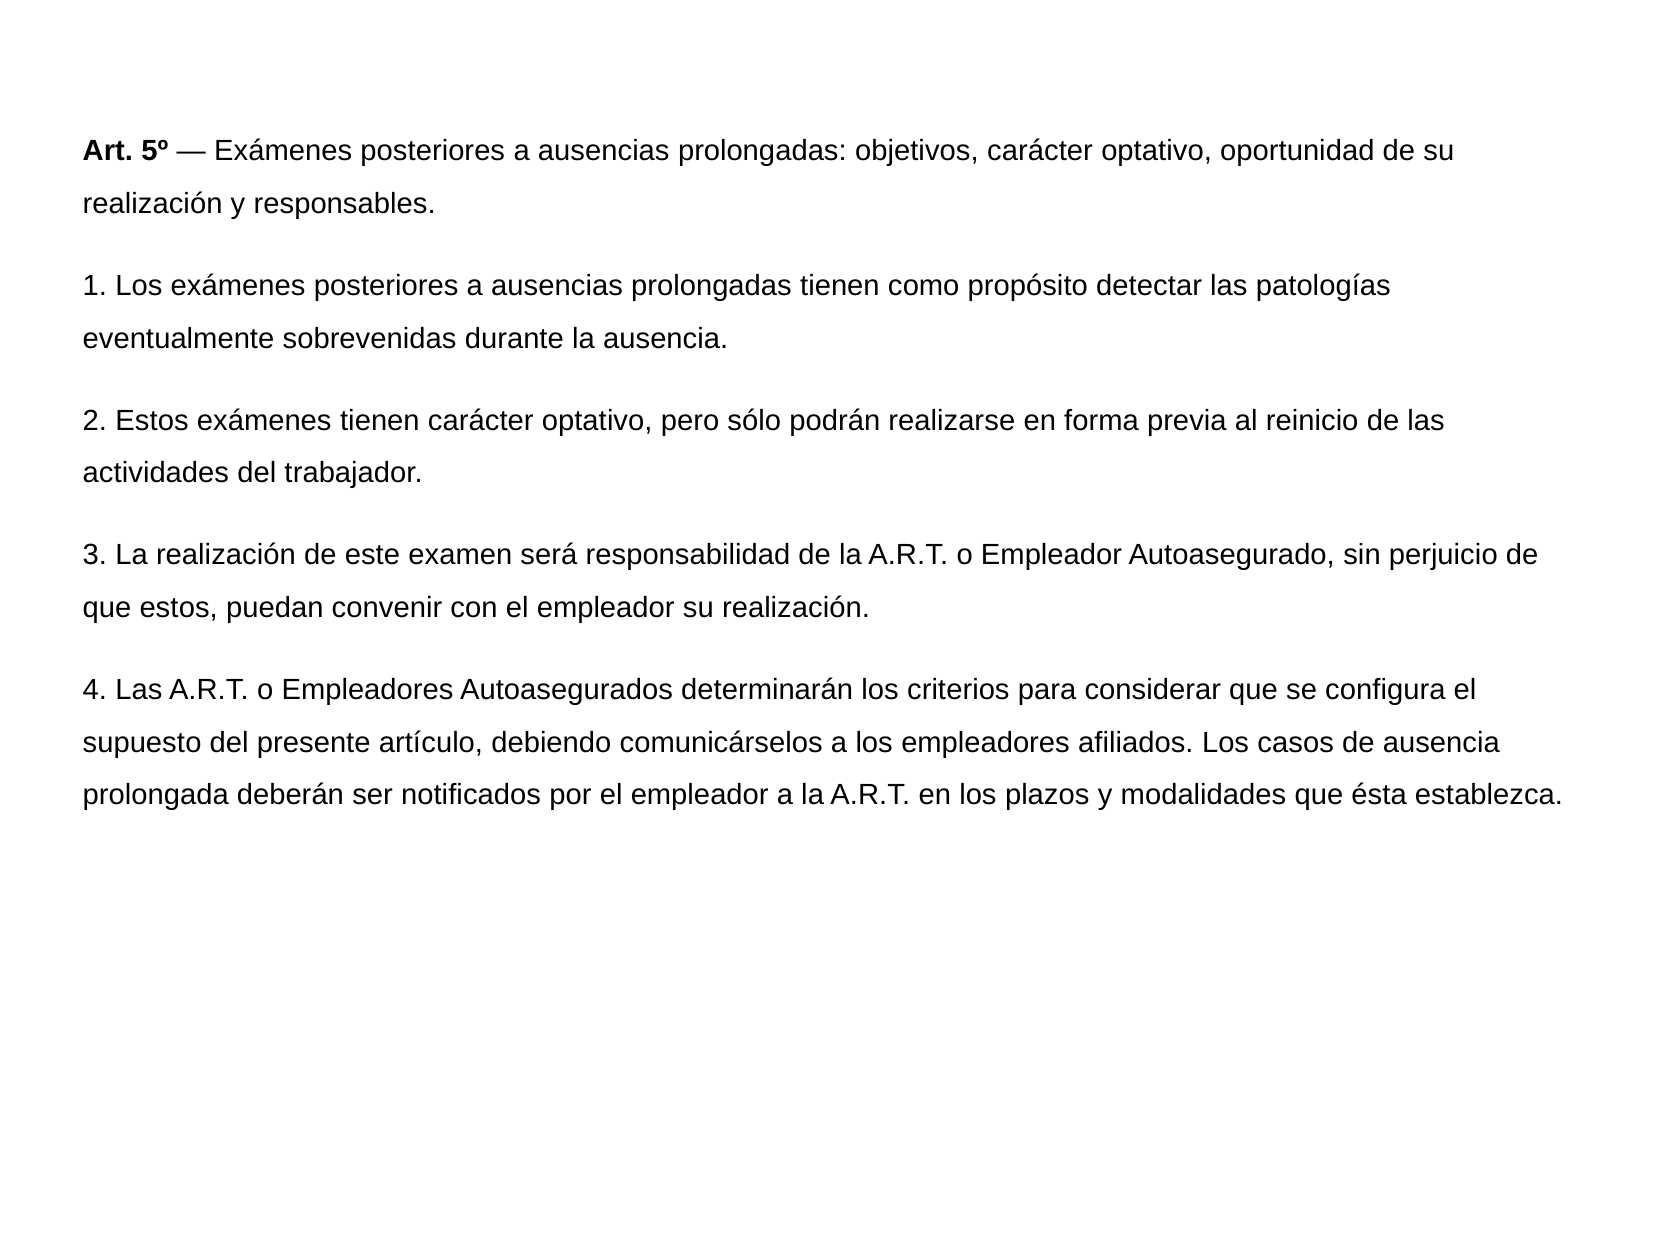

#
Art. 5º — Exámenes posteriores a ausencias prolongadas: objetivos, carácter optativo, oportunidad de su realización y responsables.
1. Los exámenes posteriores a ausencias prolongadas tienen como propósito detectar las patologías eventualmente sobrevenidas durante la ausencia.
2. Estos exámenes tienen carácter optativo, pero sólo podrán realizarse en forma previa al reinicio de las actividades del trabajador.
3. La realización de este examen será responsabilidad de la A.R.T. o Empleador Autoasegurado, sin perjuicio de que estos, puedan convenir con el empleador su realización.
4. Las A.R.T. o Empleadores Autoasegurados determinarán los criterios para considerar que se configura el supuesto del presente artículo, debiendo comunicárselos a los empleadores afiliados. Los casos de ausencia prolongada deberán ser notificados por el empleador a la A.R.T. en los plazos y modalidades que ésta establezca.